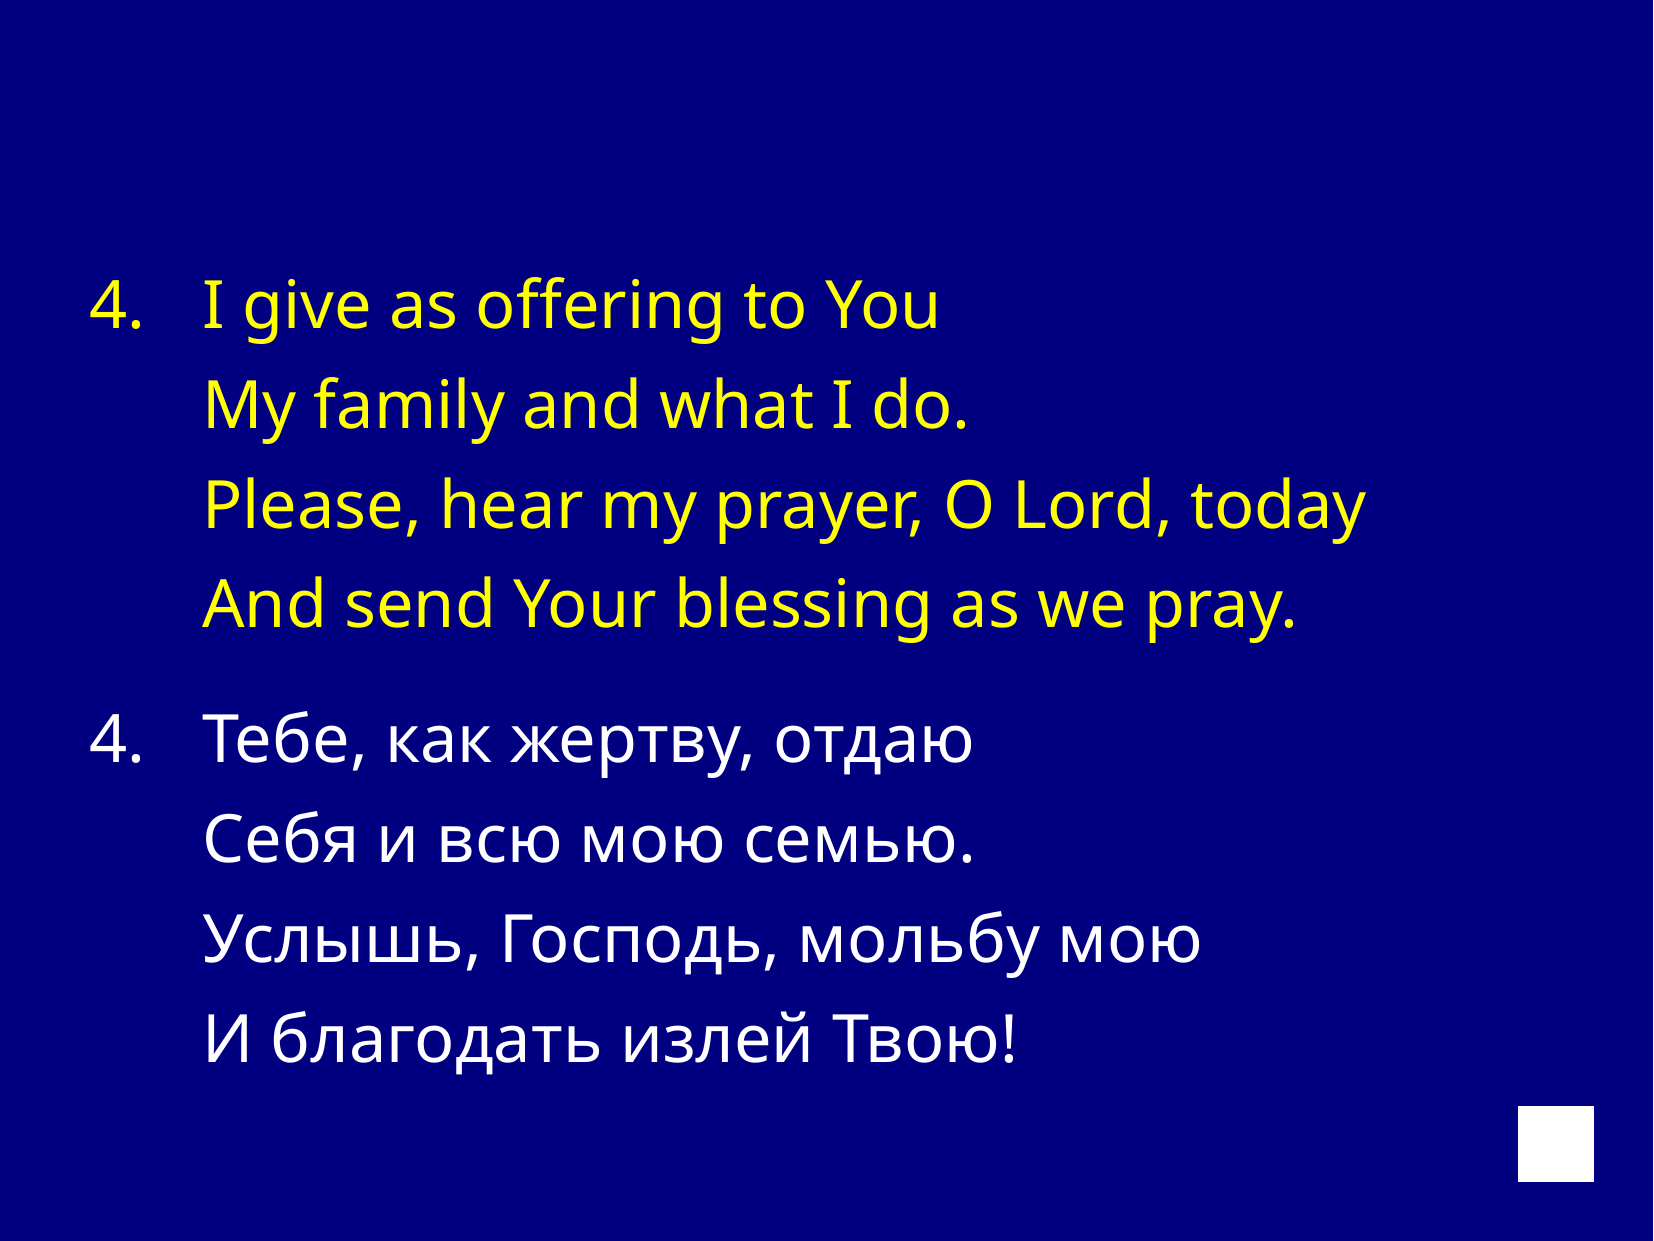

4.	I give as offering to You
	My family and what I do.
	Please, hear my prayer, O Lord, today
	And send Your blessing as we pray.
4.	Тебе, как жертву, отдаю
	Себя и всю мою семью.
	Услышь, Господь, мольбу мою
	И благодать излей Твою!